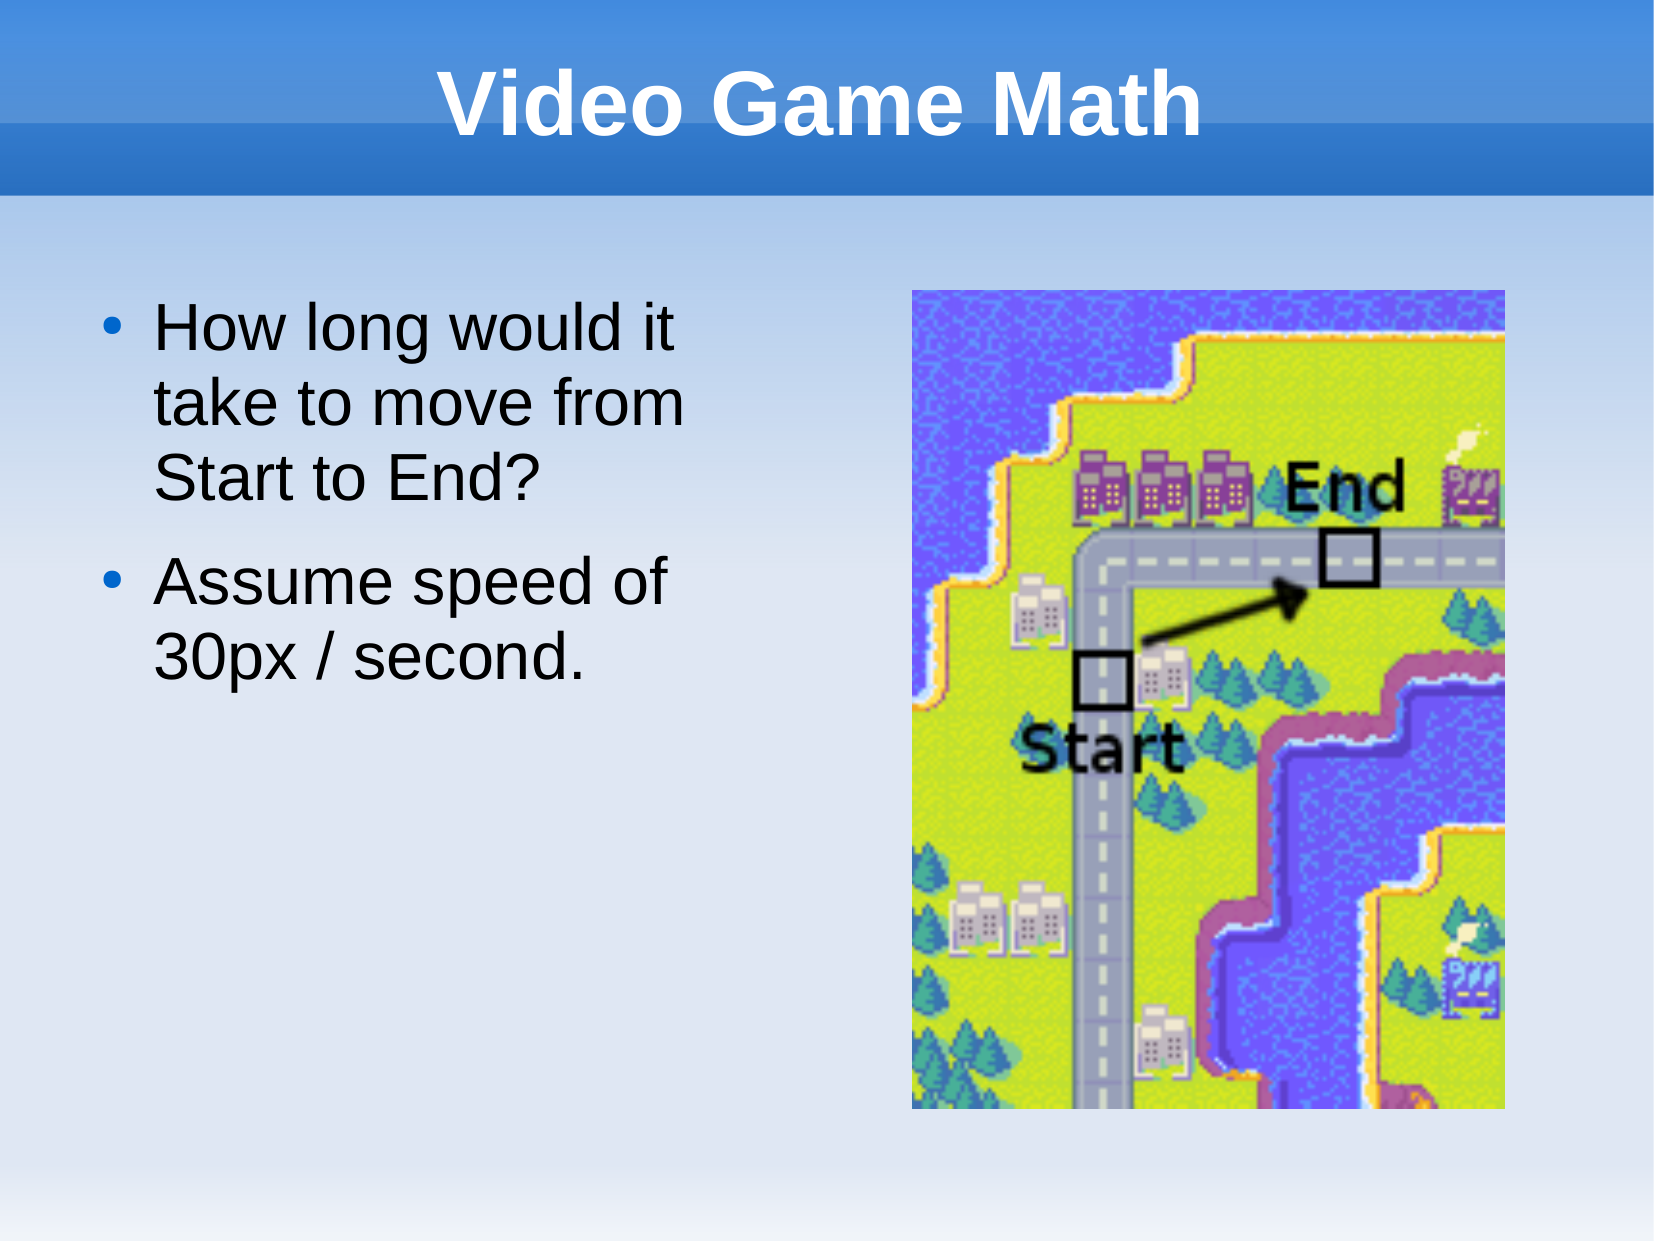

Video Game Math
# How long would it take to move from Start to End?
Assume speed of 30px / second.